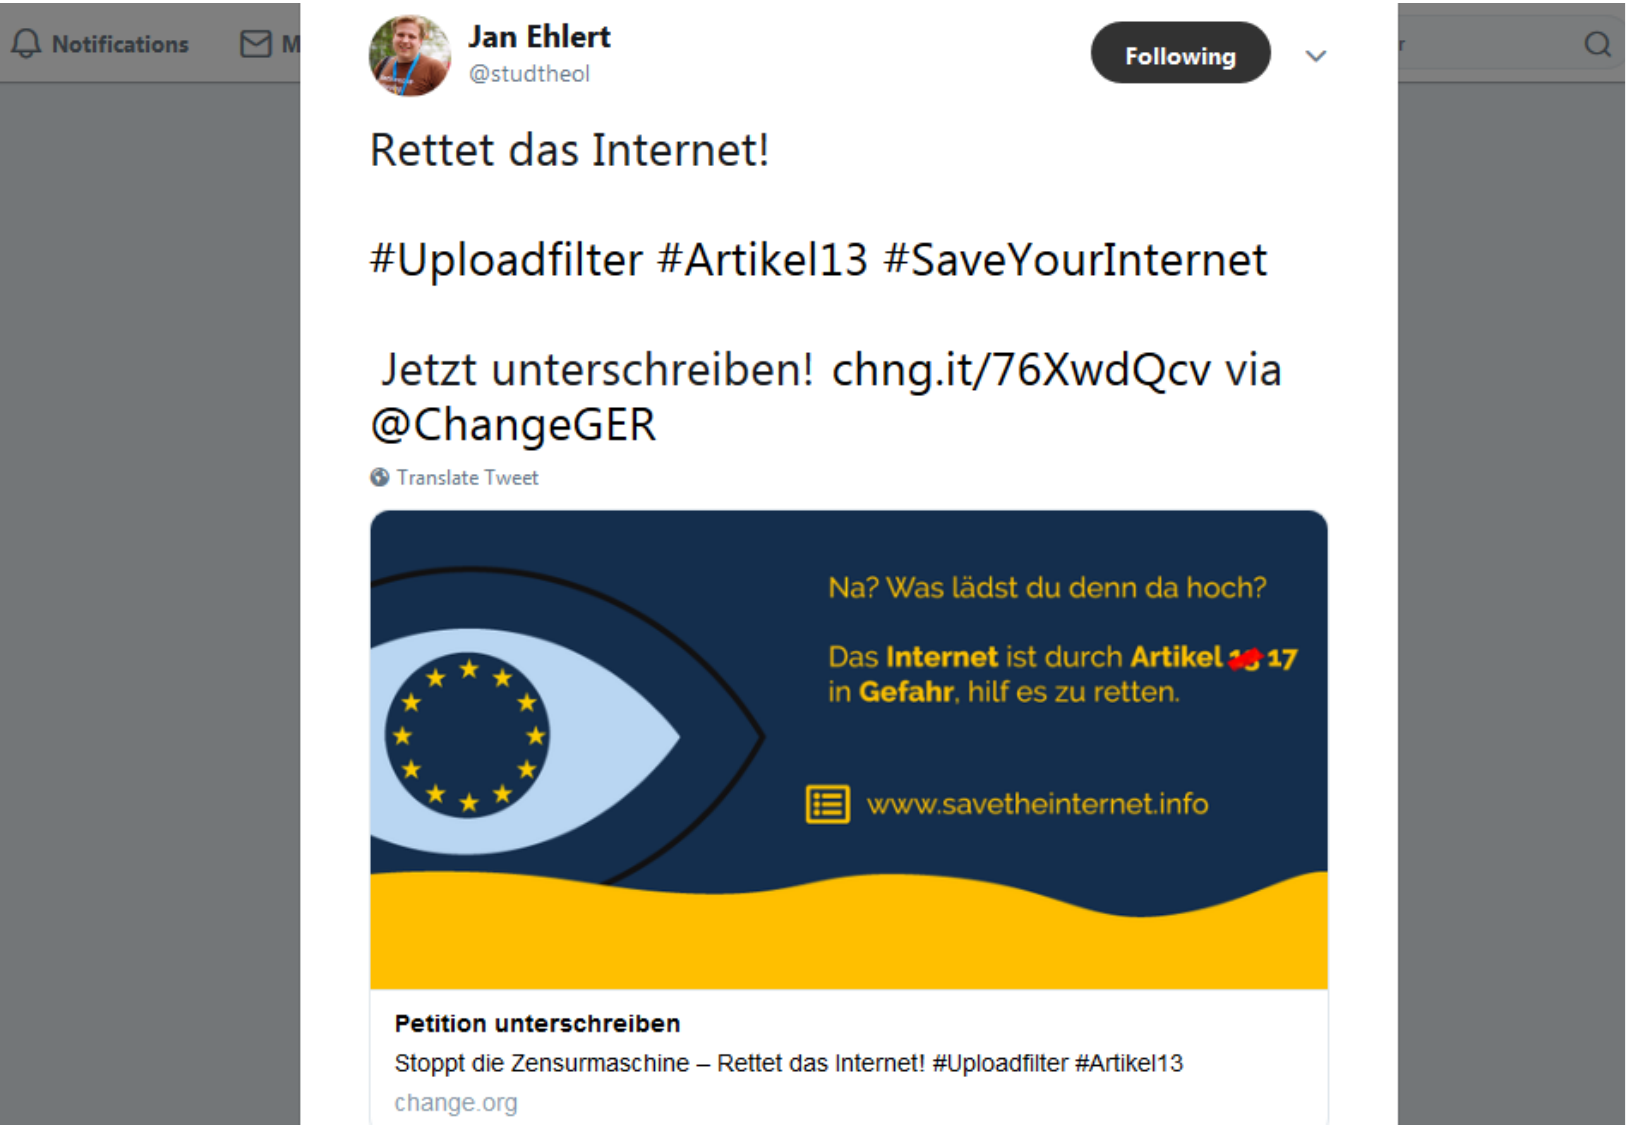

# Digitalisierung: wo wir stehen und worüber wir nachdenken